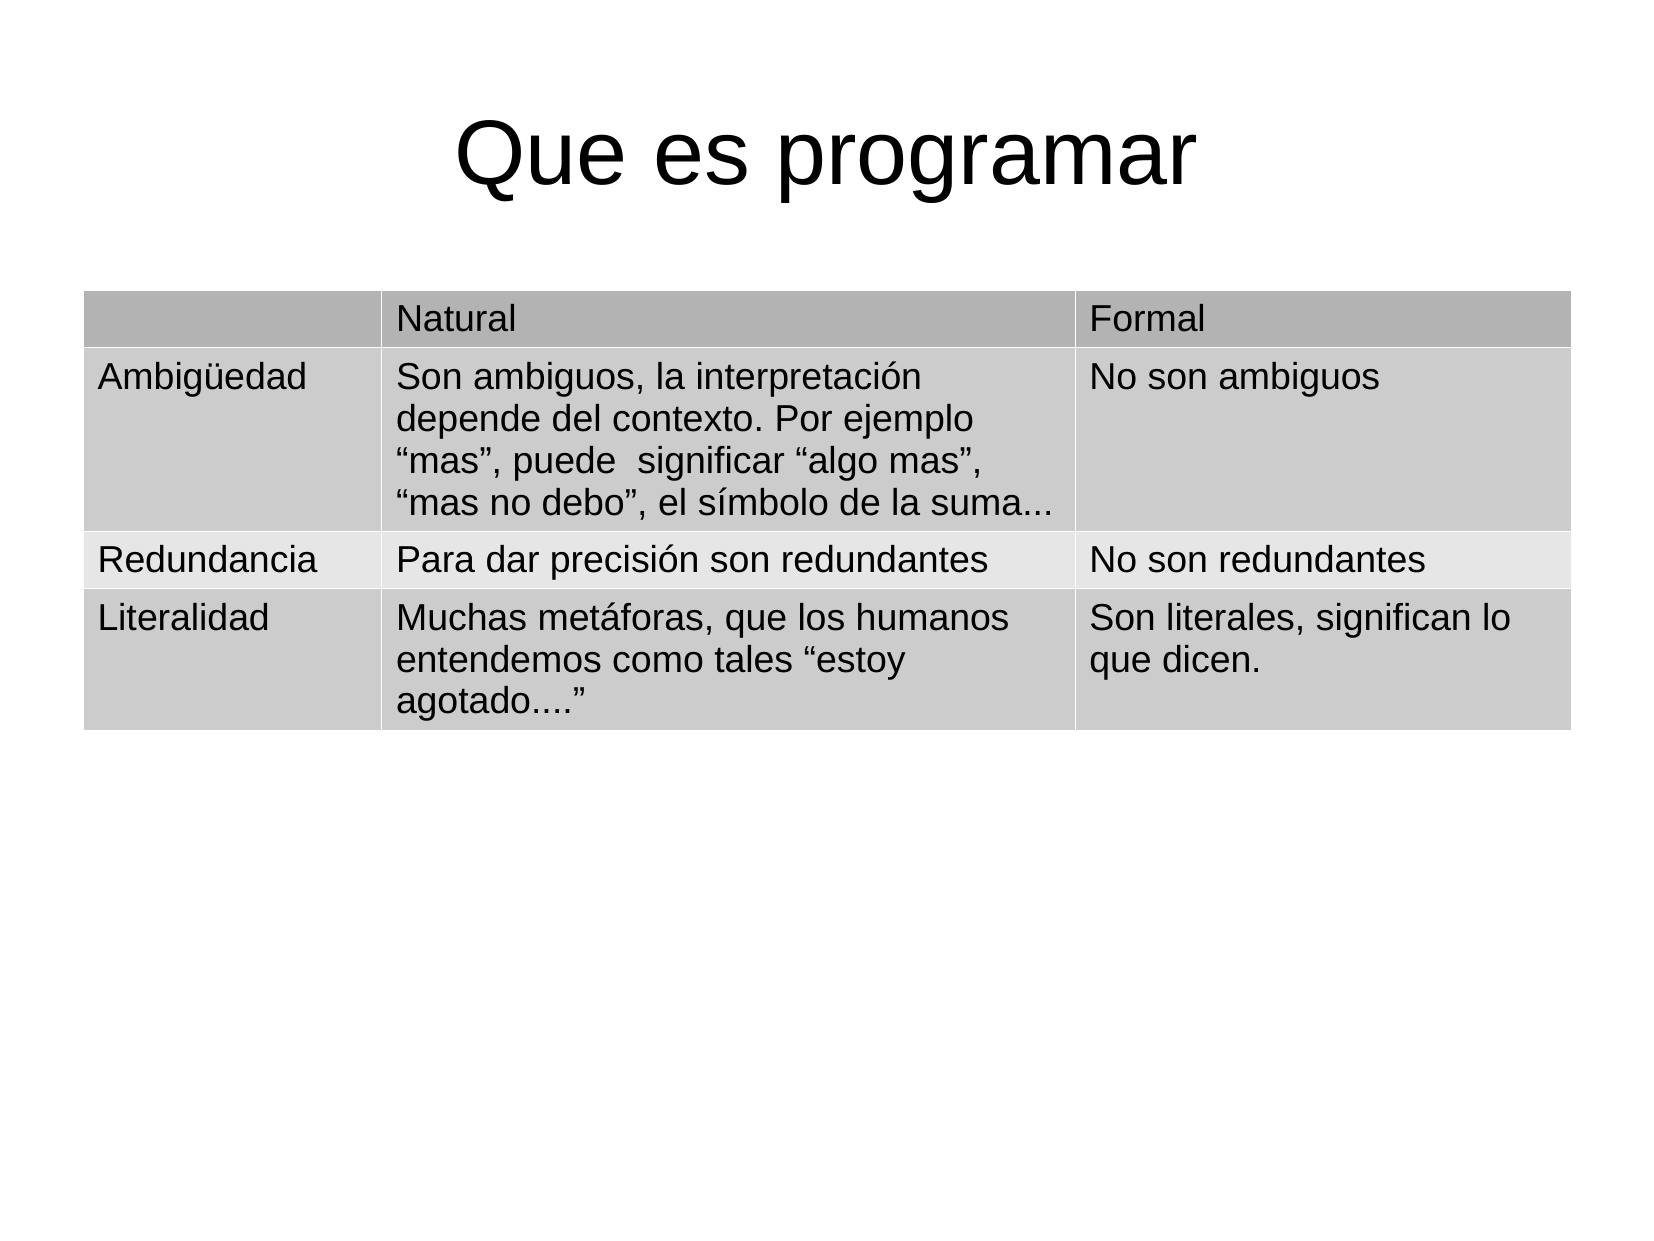

# Que es programar
| | Natural | Formal |
| --- | --- | --- |
| Ambigüedad | Son ambiguos, la interpretación depende del contexto. Por ejemplo “mas”, puede significar “algo mas”, “mas no debo”, el símbolo de la suma... | No son ambiguos |
| Redundancia | Para dar precisión son redundantes | No son redundantes |
| Literalidad | Muchas metáforas, que los humanos entendemos como tales “estoy agotado....” | Son literales, significan lo que dicen. |